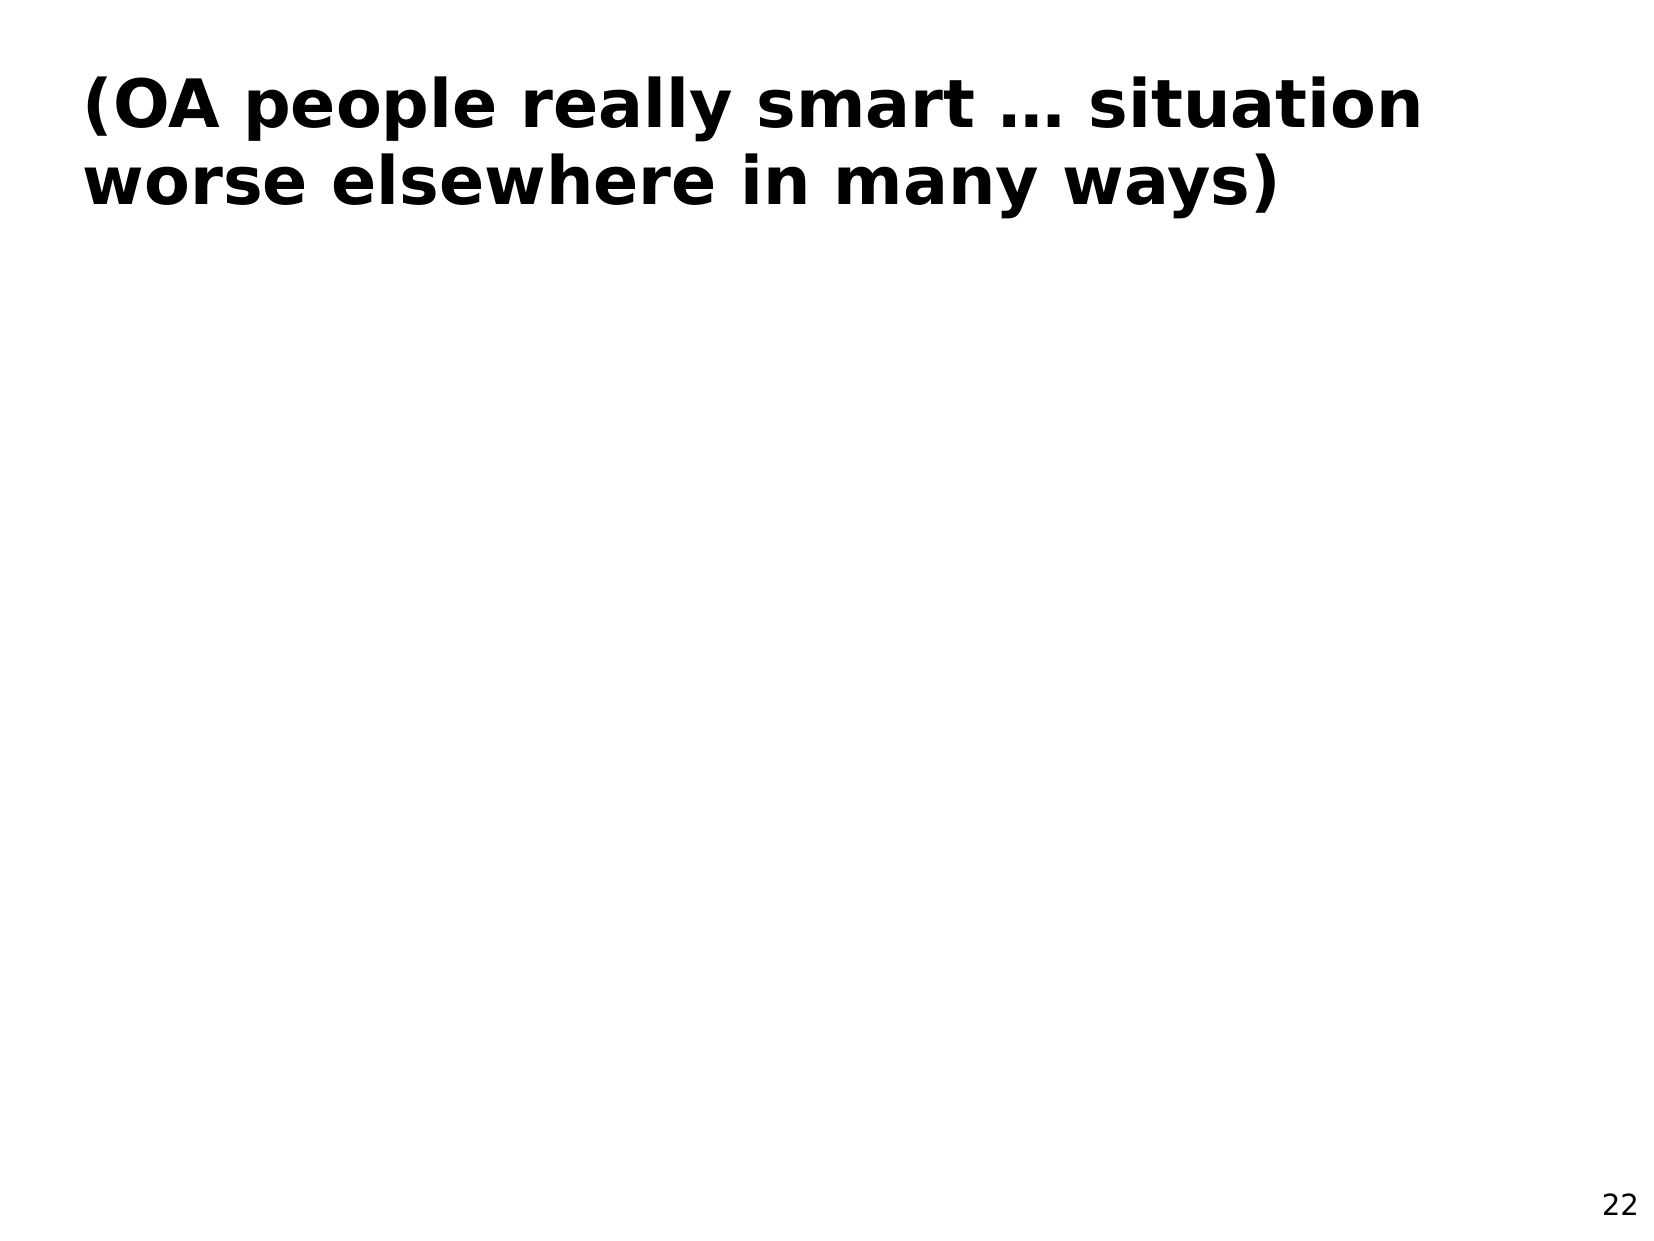

# (OA people really smart … situation worse elsewhere in many ways)